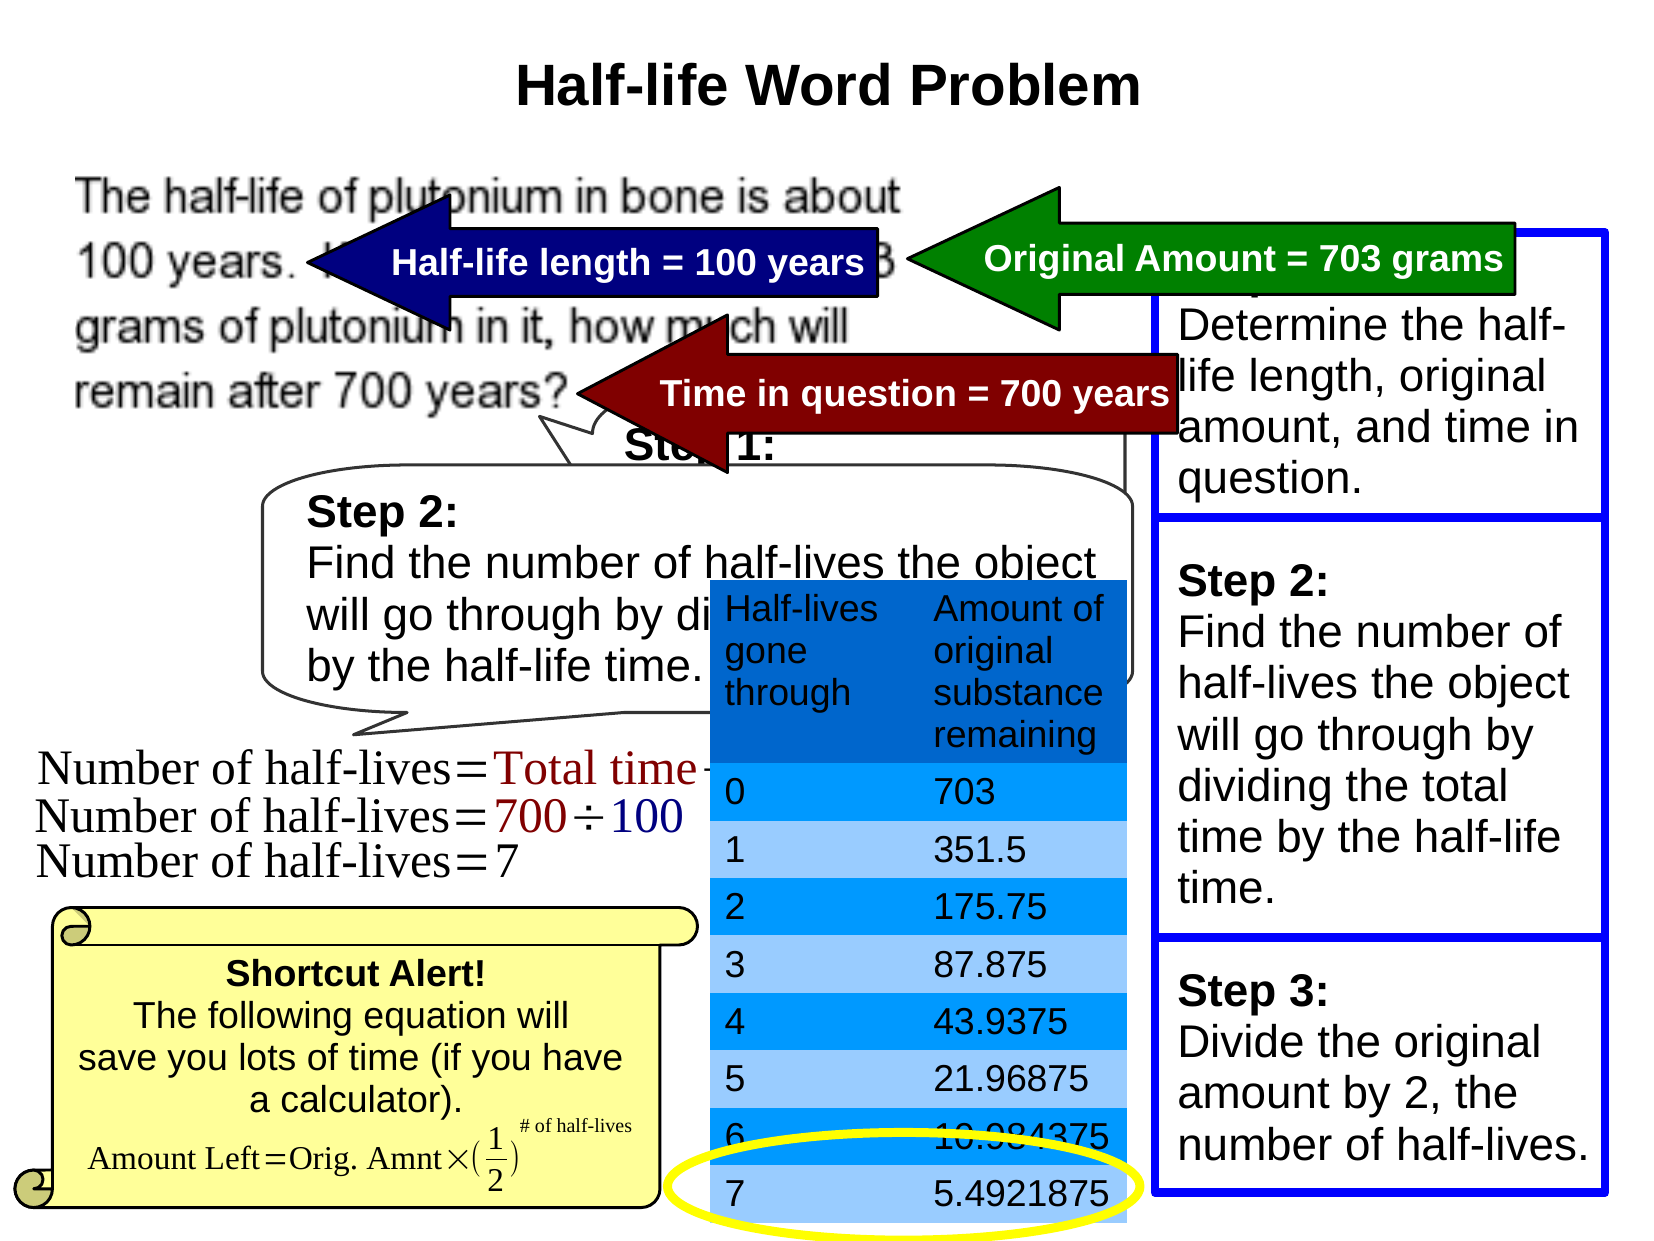

Half-life Word Problem
Original Amount = 703 grams
Half-life length = 100 years
Step 1:
Determine the half-life length, original amount, and time in question.
Step 2:
Find the number of half-lives the object will go through by dividing the total time by the half-life time.
Step 3:
Divide the original amount by 2, the number of half-lives.
Time in question = 700 years
Step 1:
Determine the half-life
length, original amount,
and time in question.
Step 2:
Find the number of half-lives the object
will go through by dividing the total time
by the half-life time.
| Half-lives gone through | Amount of original substance remaining |
| --- | --- |
| 0 | 703 |
| 1 | 351.5 |
| 2 | 175.75 |
| 3 | 87.875 |
| 4 | 43.9375 |
| 5 | 21.96875 |
| 6 | 10.984375 |
| 7 | 5.4921875 |
Shortcut Alert!
The following equation will
save you lots of time (if you have
a calculator).